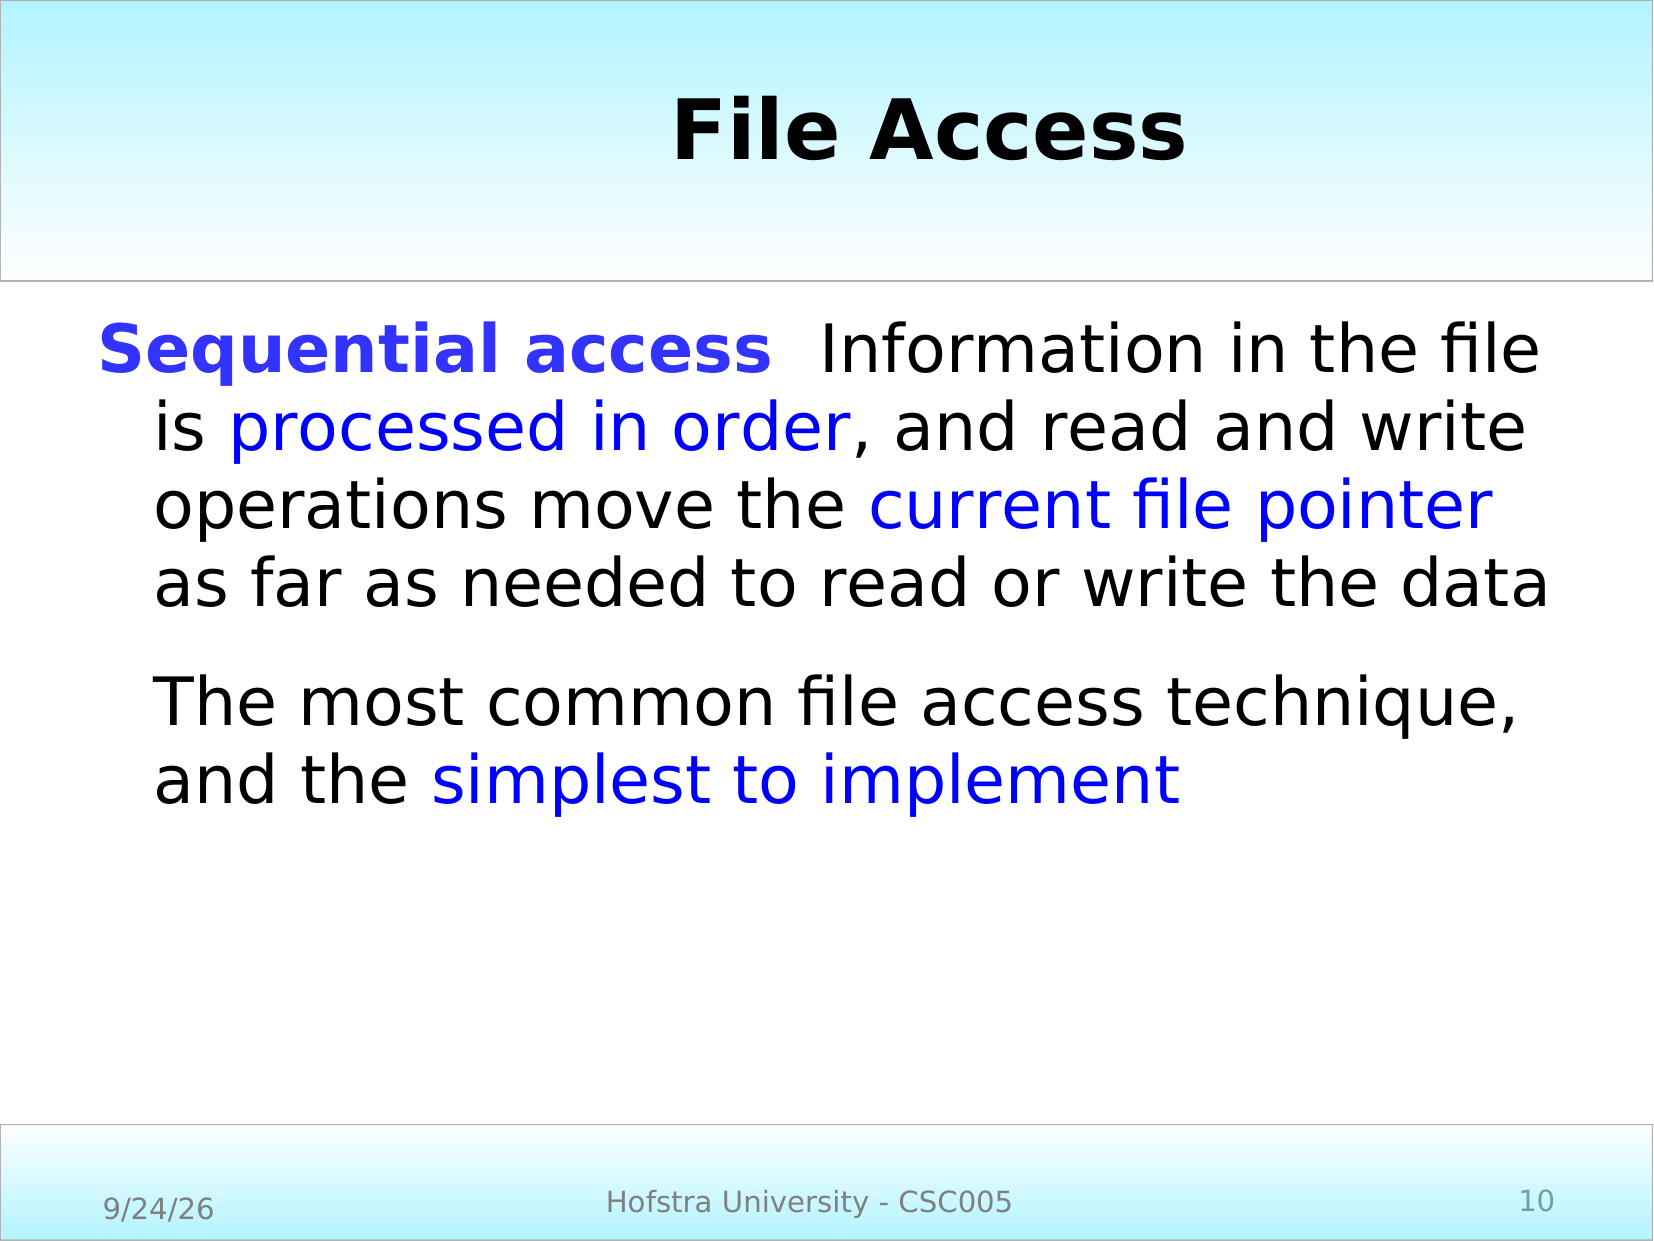

# File Access
Sequential access Information in the file is processed in order, and read and write operations move the current file pointer as far as needed to read or write the data
	The most common file access technique, and the simplest to implement
10
Hofstra University - CSC005